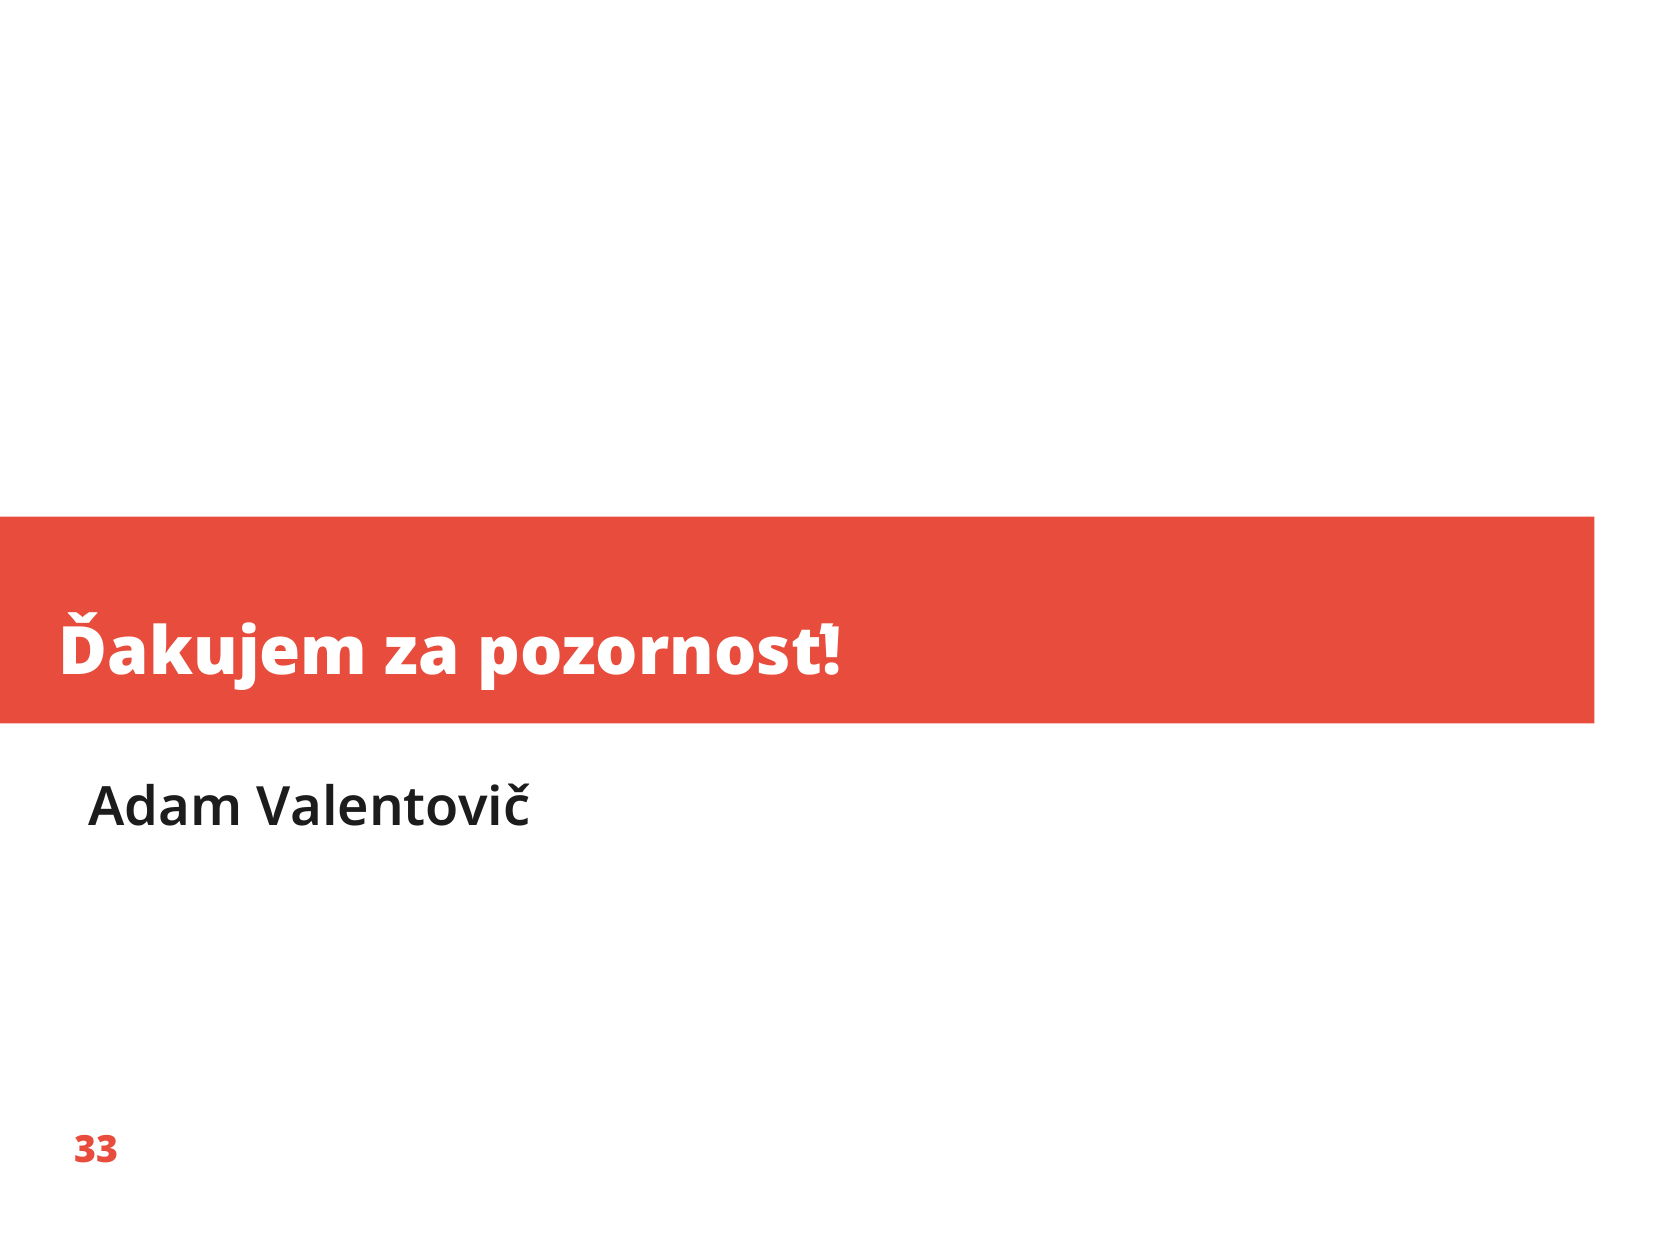

# Ďakujem za pozornosť!
Adam Valentovič
33